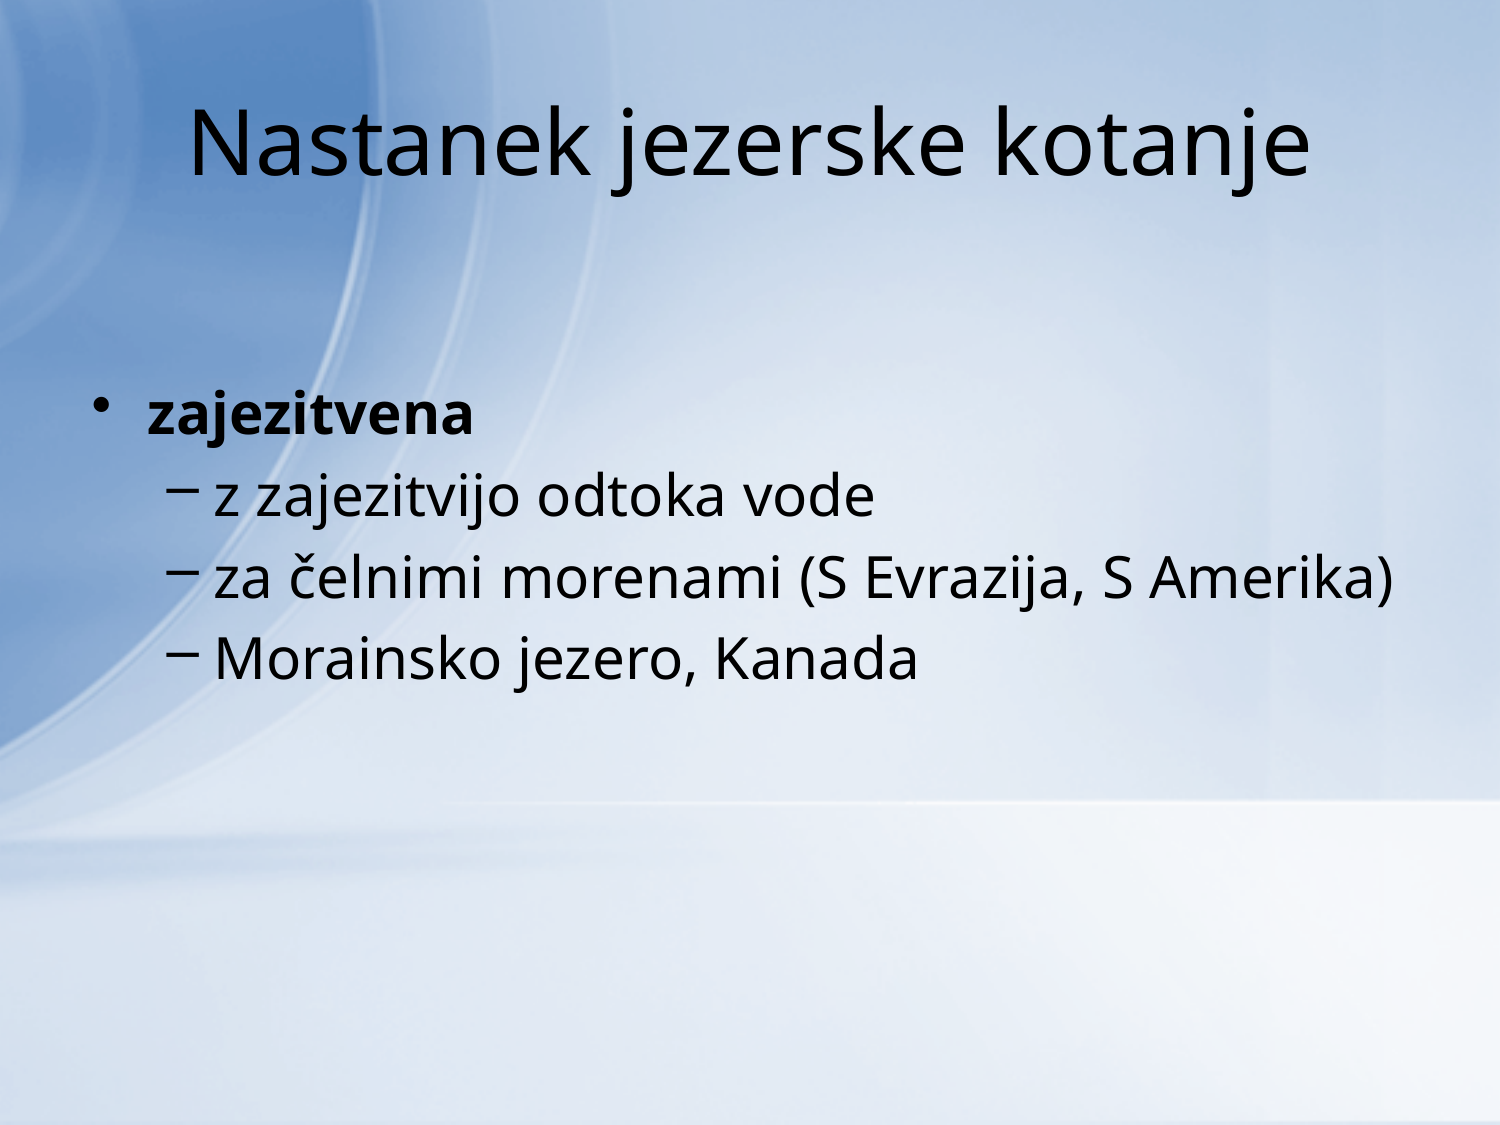

# Nastanek jezerske kotanje
zajezitvena
z zajezitvijo odtoka vode
za čelnimi morenami (S Evrazija, S Amerika)
Morainsko jezero, Kanada